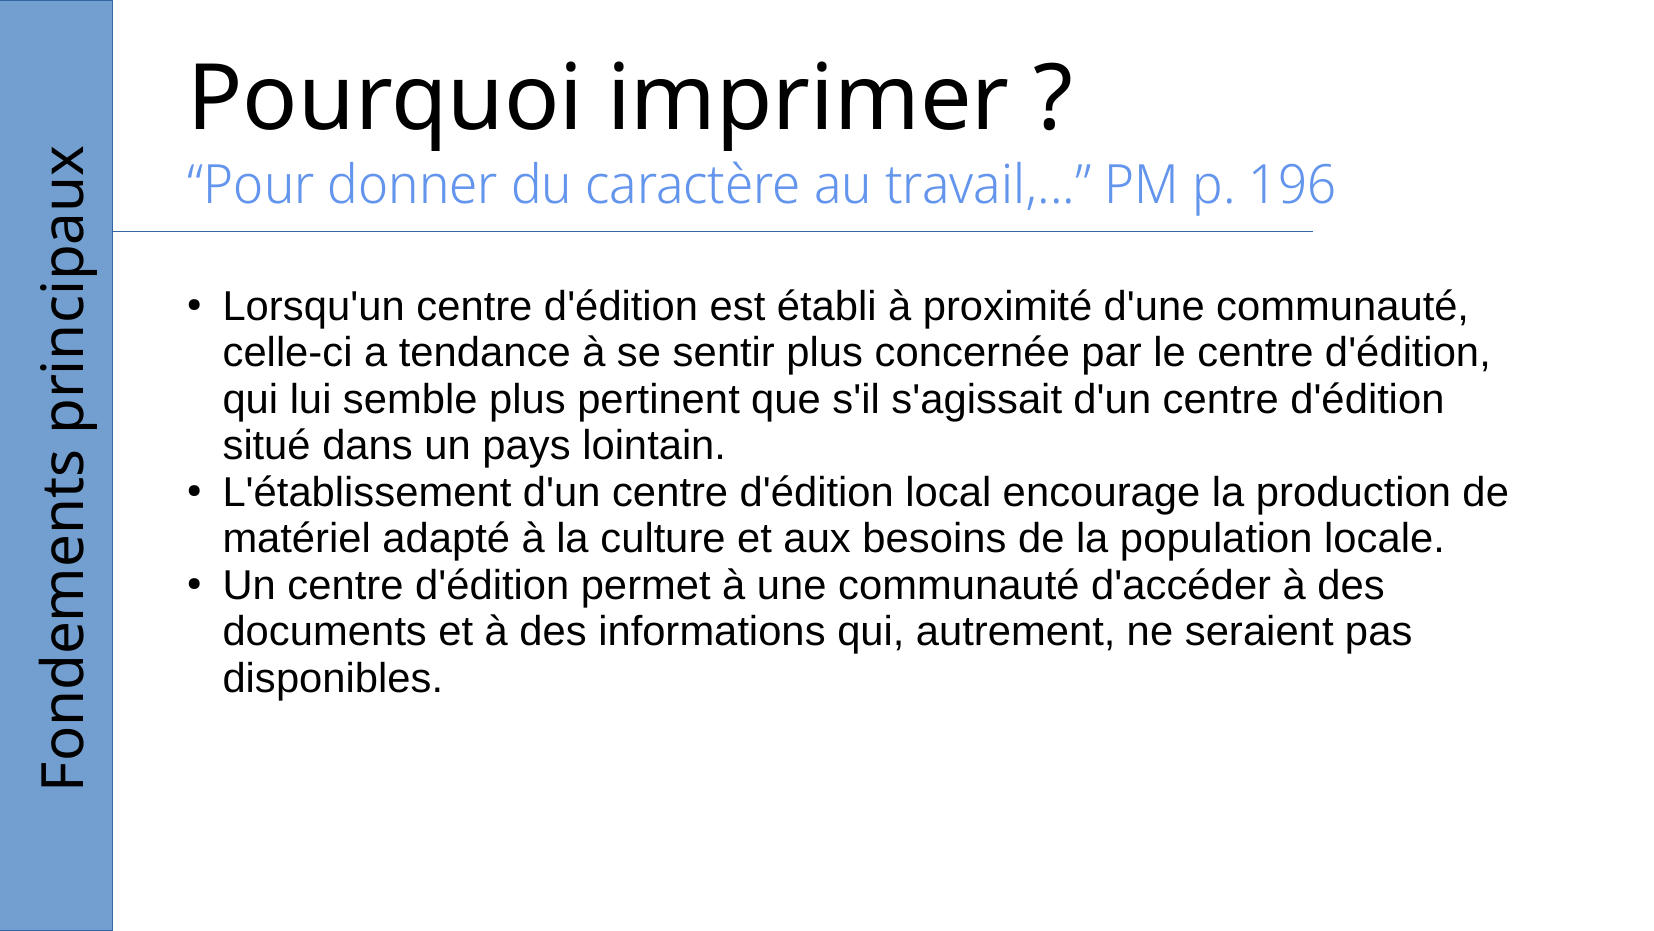

# Pourquoi imprimer ?
“Pour donner du caractère au travail,...” PM p. 196
Lorsqu'un centre d'édition est établi à proximité d'une communauté, celle-ci a tendance à se sentir plus concernée par le centre d'édition, qui lui semble plus pertinent que s'il s'agissait d'un centre d'édition situé dans un pays lointain.
L'établissement d'un centre d'édition local encourage la production de matériel adapté à la culture et aux besoins de la population locale.
Un centre d'édition permet à une communauté d'accéder à des documents et à des informations qui, autrement, ne seraient pas disponibles.
Fondements principaux